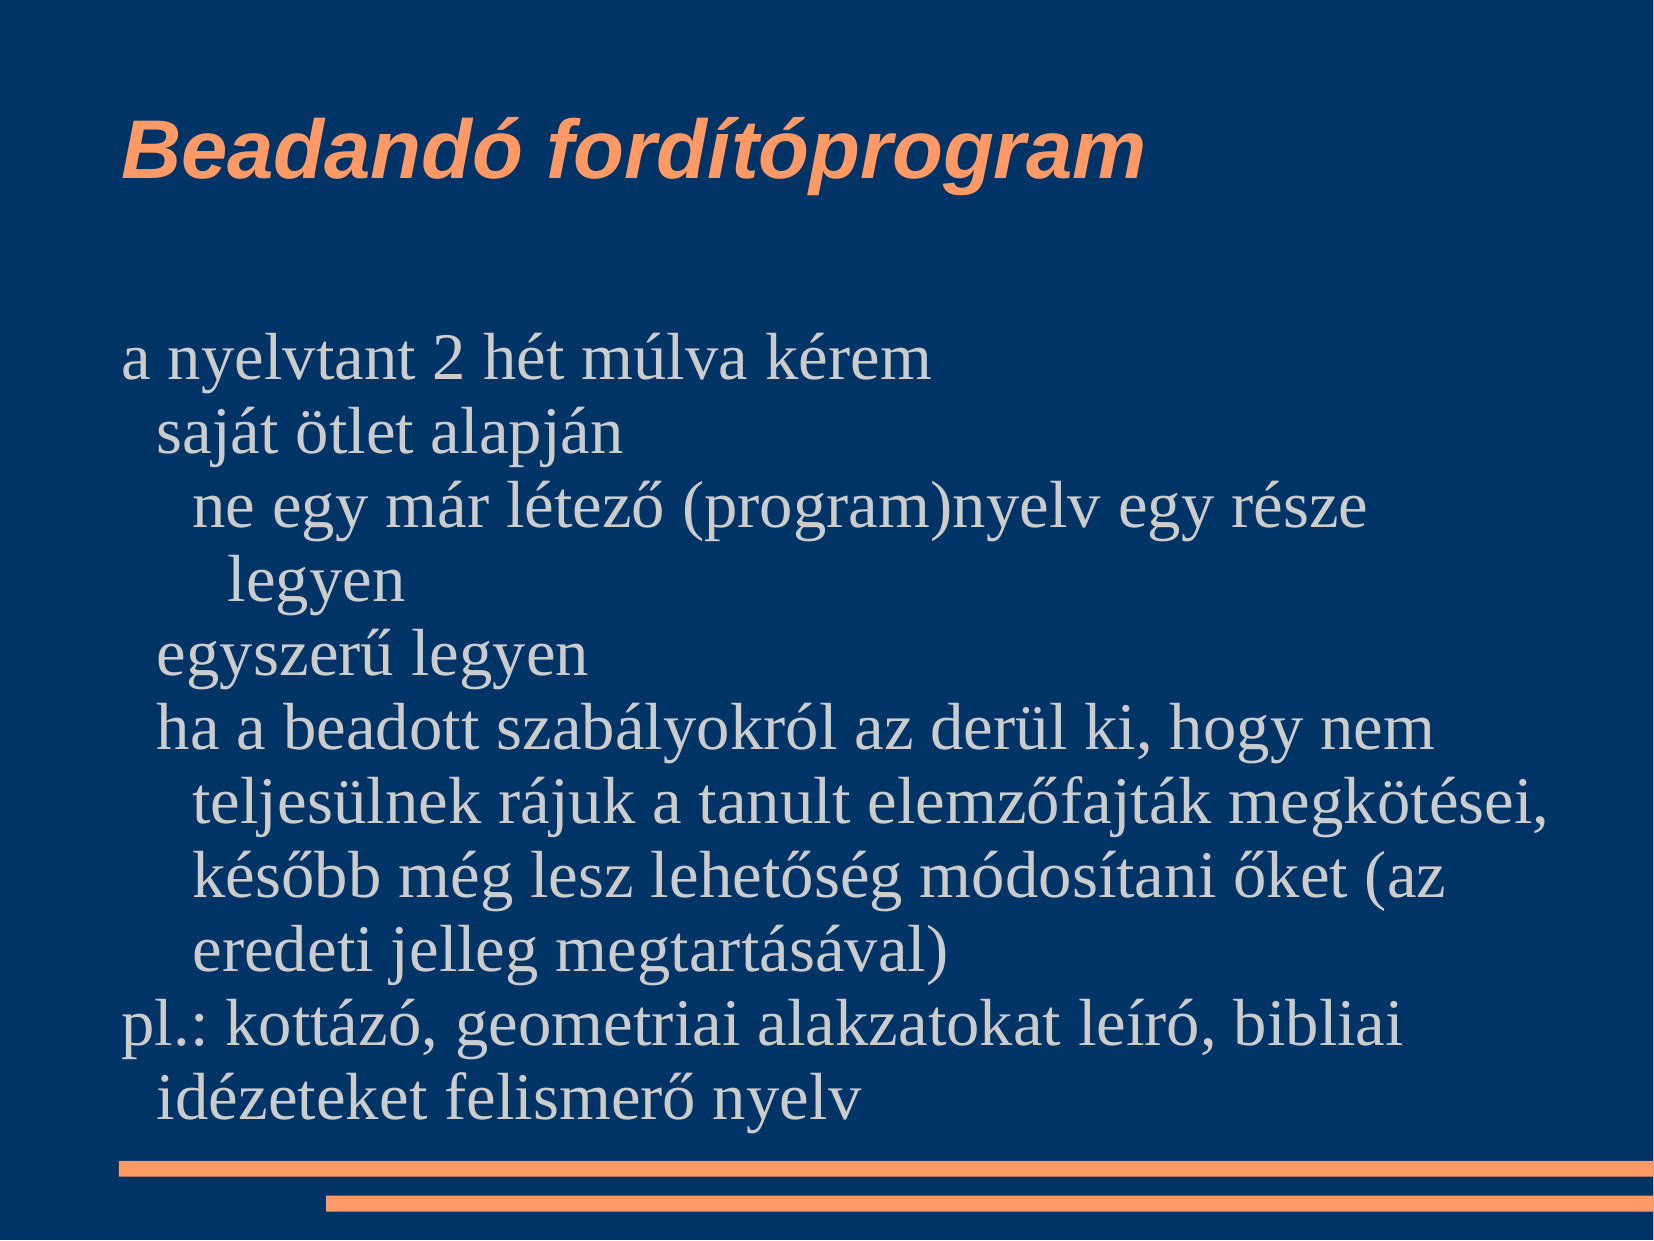

# Beadandó fordítóprogram
a nyelvtant 2 hét múlva kérem
saját ötlet alapján
ne egy már létező (program)nyelv egy része legyen
egyszerű legyen
ha a beadott szabályokról az derül ki, hogy nem teljesülnek rájuk a tanult elemzőfajták megkötései, később még lesz lehetőség módosítani őket (az eredeti jelleg megtartásával)
pl.: kottázó, geometriai alakzatokat leíró, bibliai idézeteket felismerő nyelv